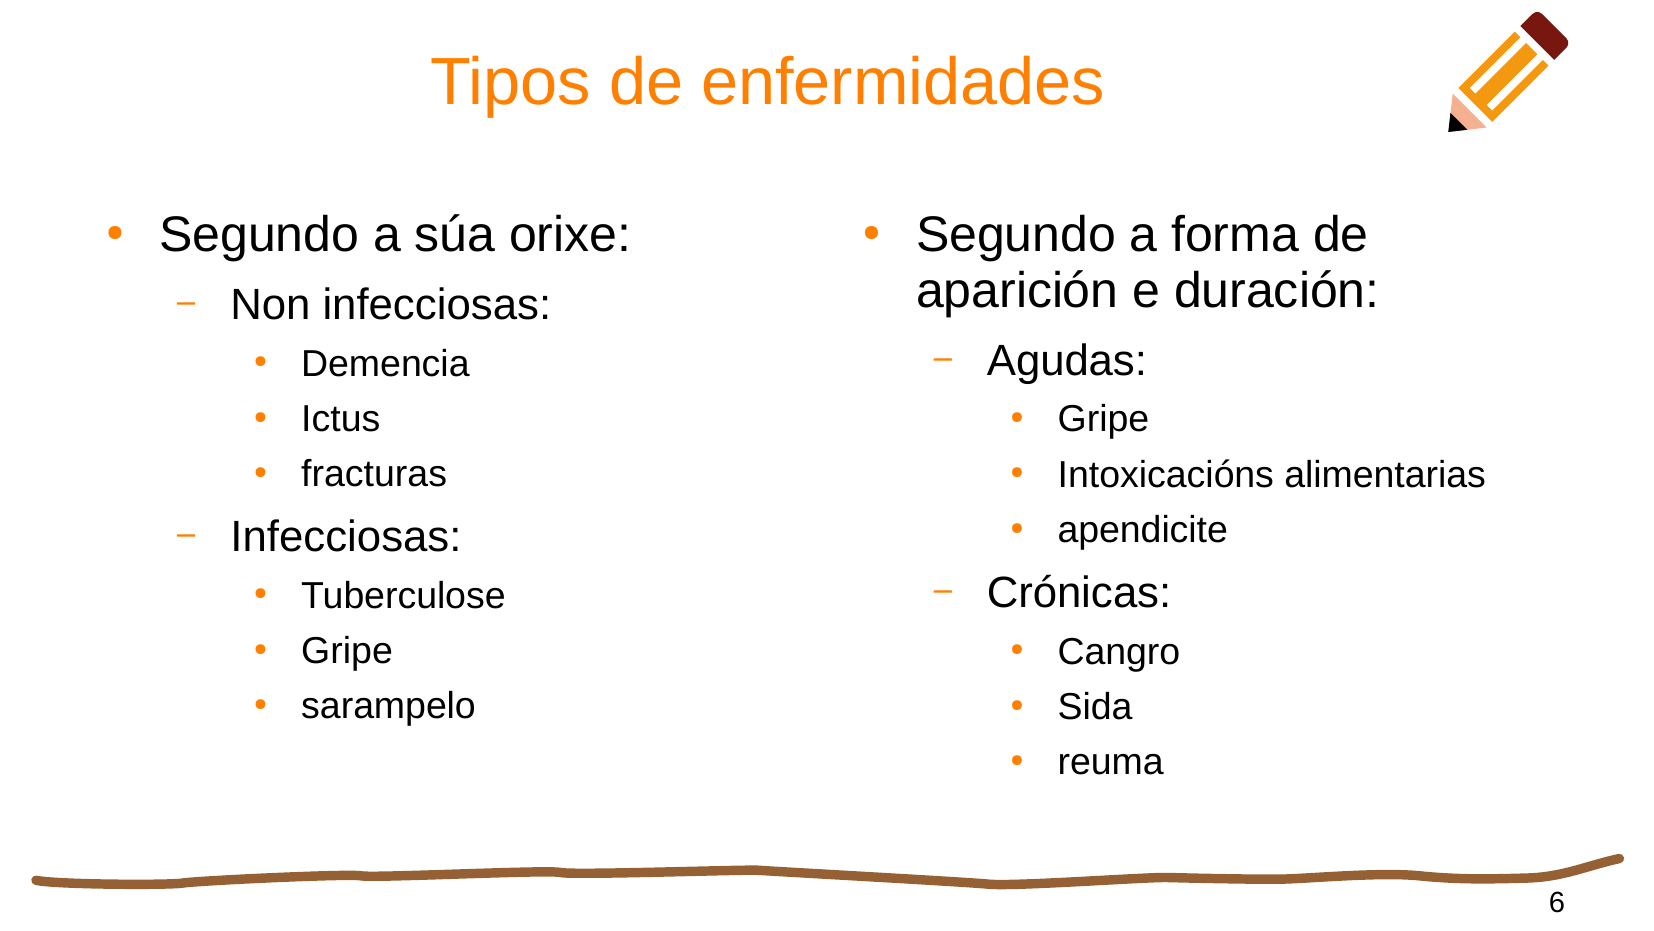

# Tipos de enfermidades
Segundo a súa orixe:
Non infecciosas:
Demencia
Ictus
fracturas
Infecciosas:
Tuberculose
Gripe
sarampelo
Segundo a forma de aparición e duración:
Agudas:
Gripe
Intoxicacións alimentarias
apendicite
Crónicas:
Cangro
Sida
reuma
6